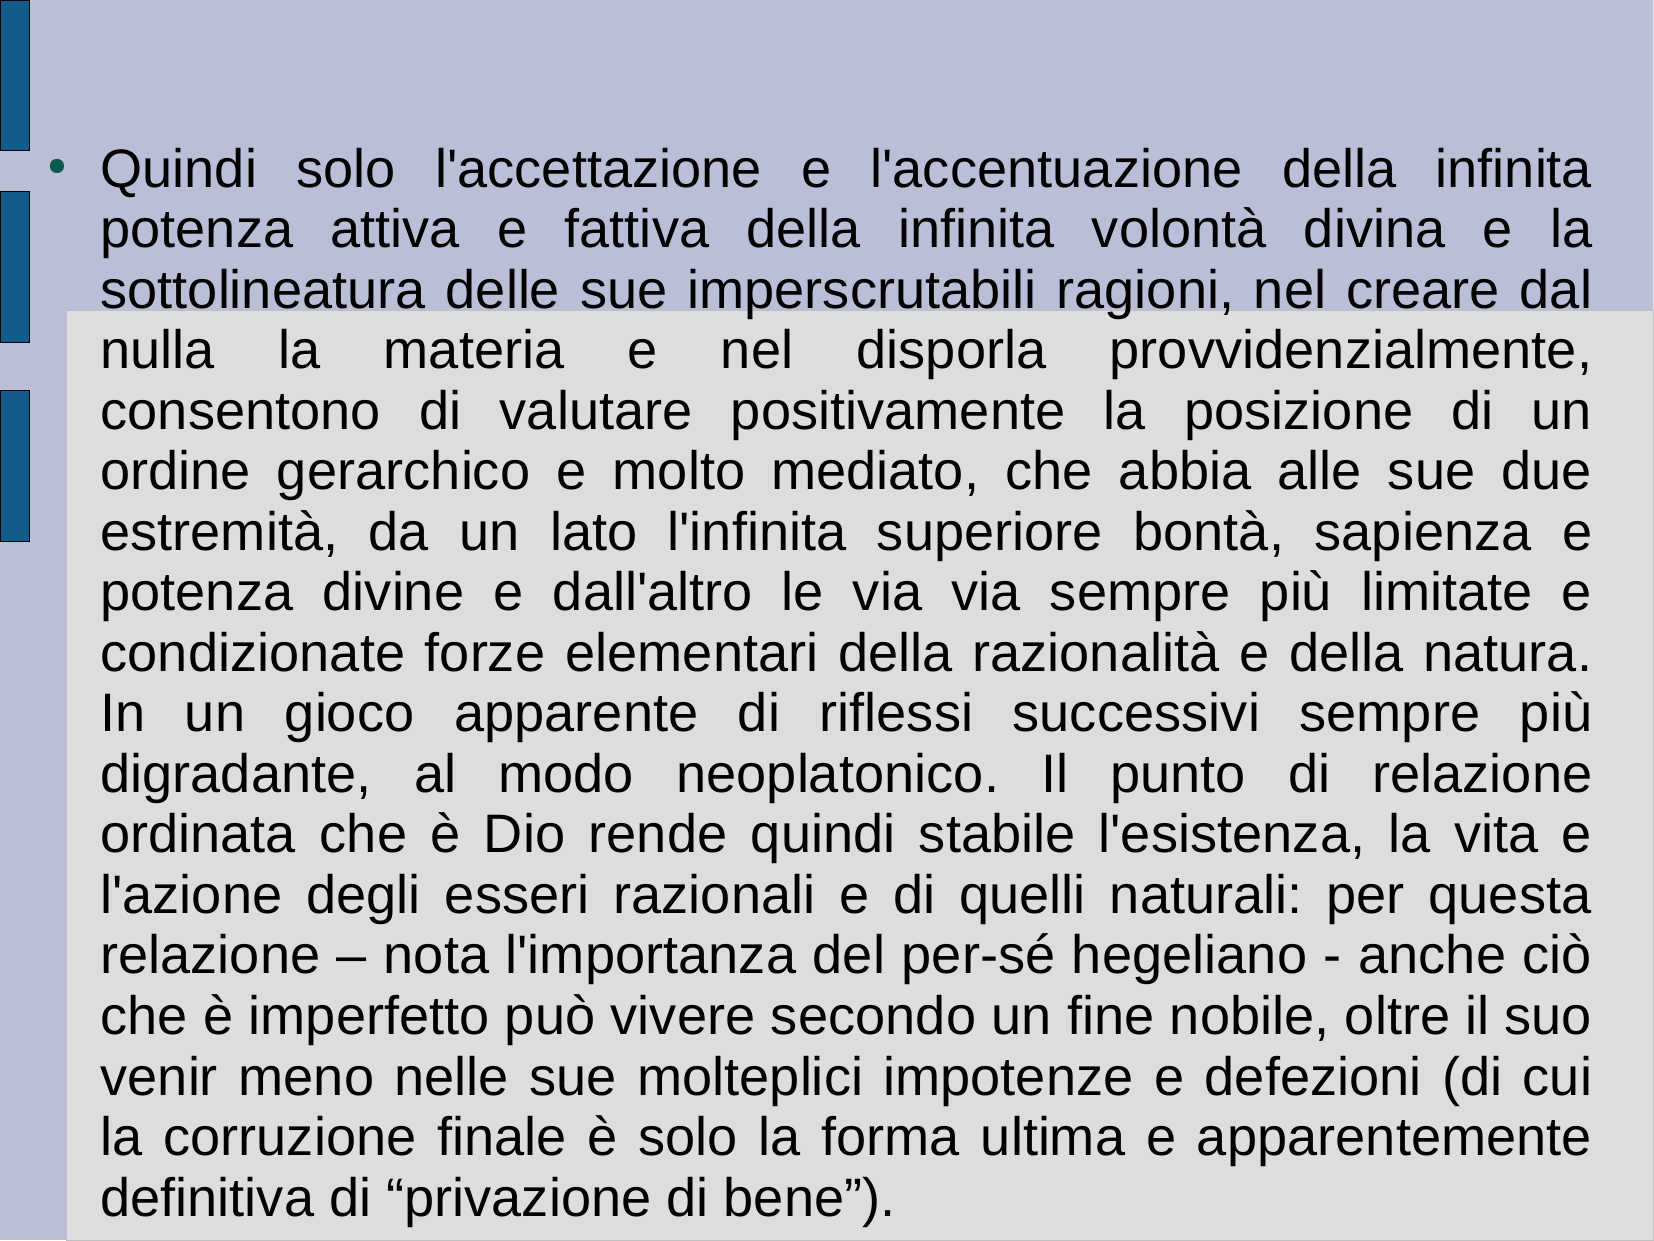

#
Quindi solo l'accettazione e l'accentuazione della infinita potenza attiva e fattiva della infinita volontà divina e la sottolineatura delle sue imperscrutabili ragioni, nel creare dal nulla la materia e nel disporla provvidenzialmente, consentono di valutare positivamente la posizione di un ordine gerarchico e molto mediato, che abbia alle sue due estremità, da un lato l'infinita superiore bontà, sapienza e potenza divine e dall'altro le via via sempre più limitate e condizionate forze elementari della razionalità e della natura. In un gioco apparente di riflessi successivi sempre più digradante, al modo neoplatonico. Il punto di relazione ordinata che è Dio rende quindi stabile l'esistenza, la vita e l'azione degli esseri razionali e di quelli naturali: per questa relazione – nota l'importanza del per-sé hegeliano - anche ciò che è imperfetto può vivere secondo un fine nobile, oltre il suo venir meno nelle sue molteplici impotenze e defezioni (di cui la corruzione finale è solo la forma ultima e apparentemente definitiva di “privazione di bene”).